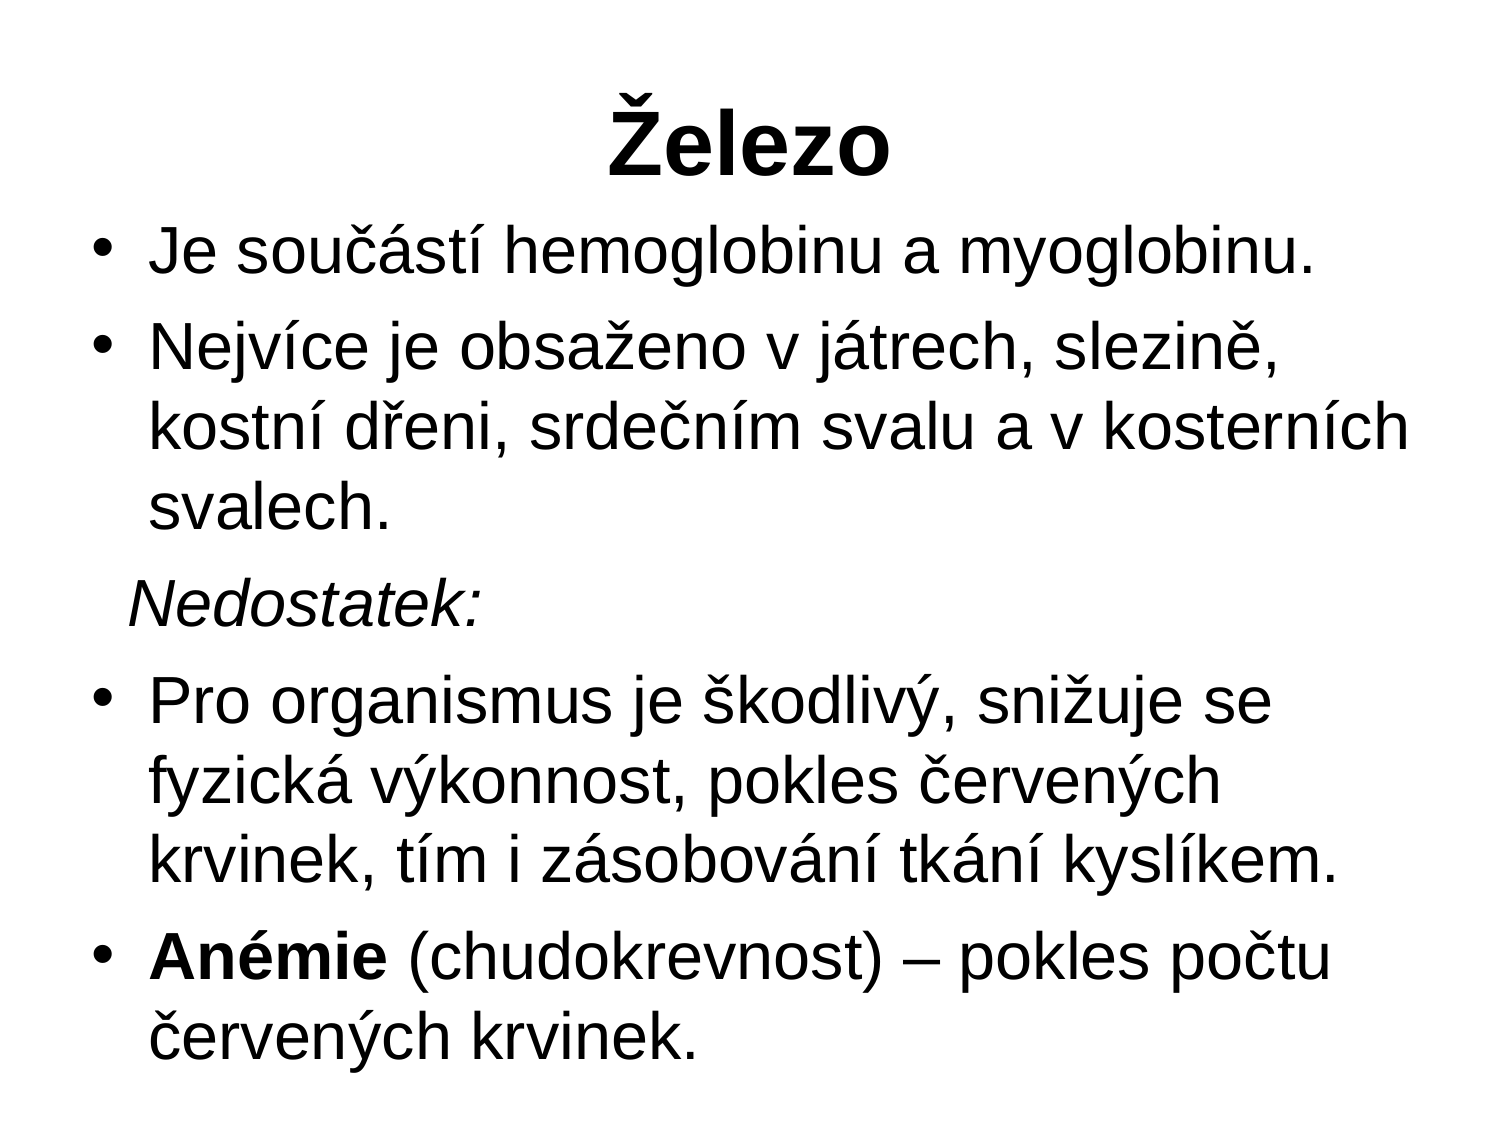

Železo
# Je součástí hemoglobinu a myoglobinu.
Nejvíce je obsaženo v játrech, slezině, kostní dřeni, srdečním svalu a v kosterních svalech.
Nedostatek:
Pro organismus je škodlivý, snižuje se fyzická výkonnost, pokles červených krvinek, tím i zásobování tkání kyslíkem.
Anémie (chudokrevnost) – pokles počtu červených krvinek.